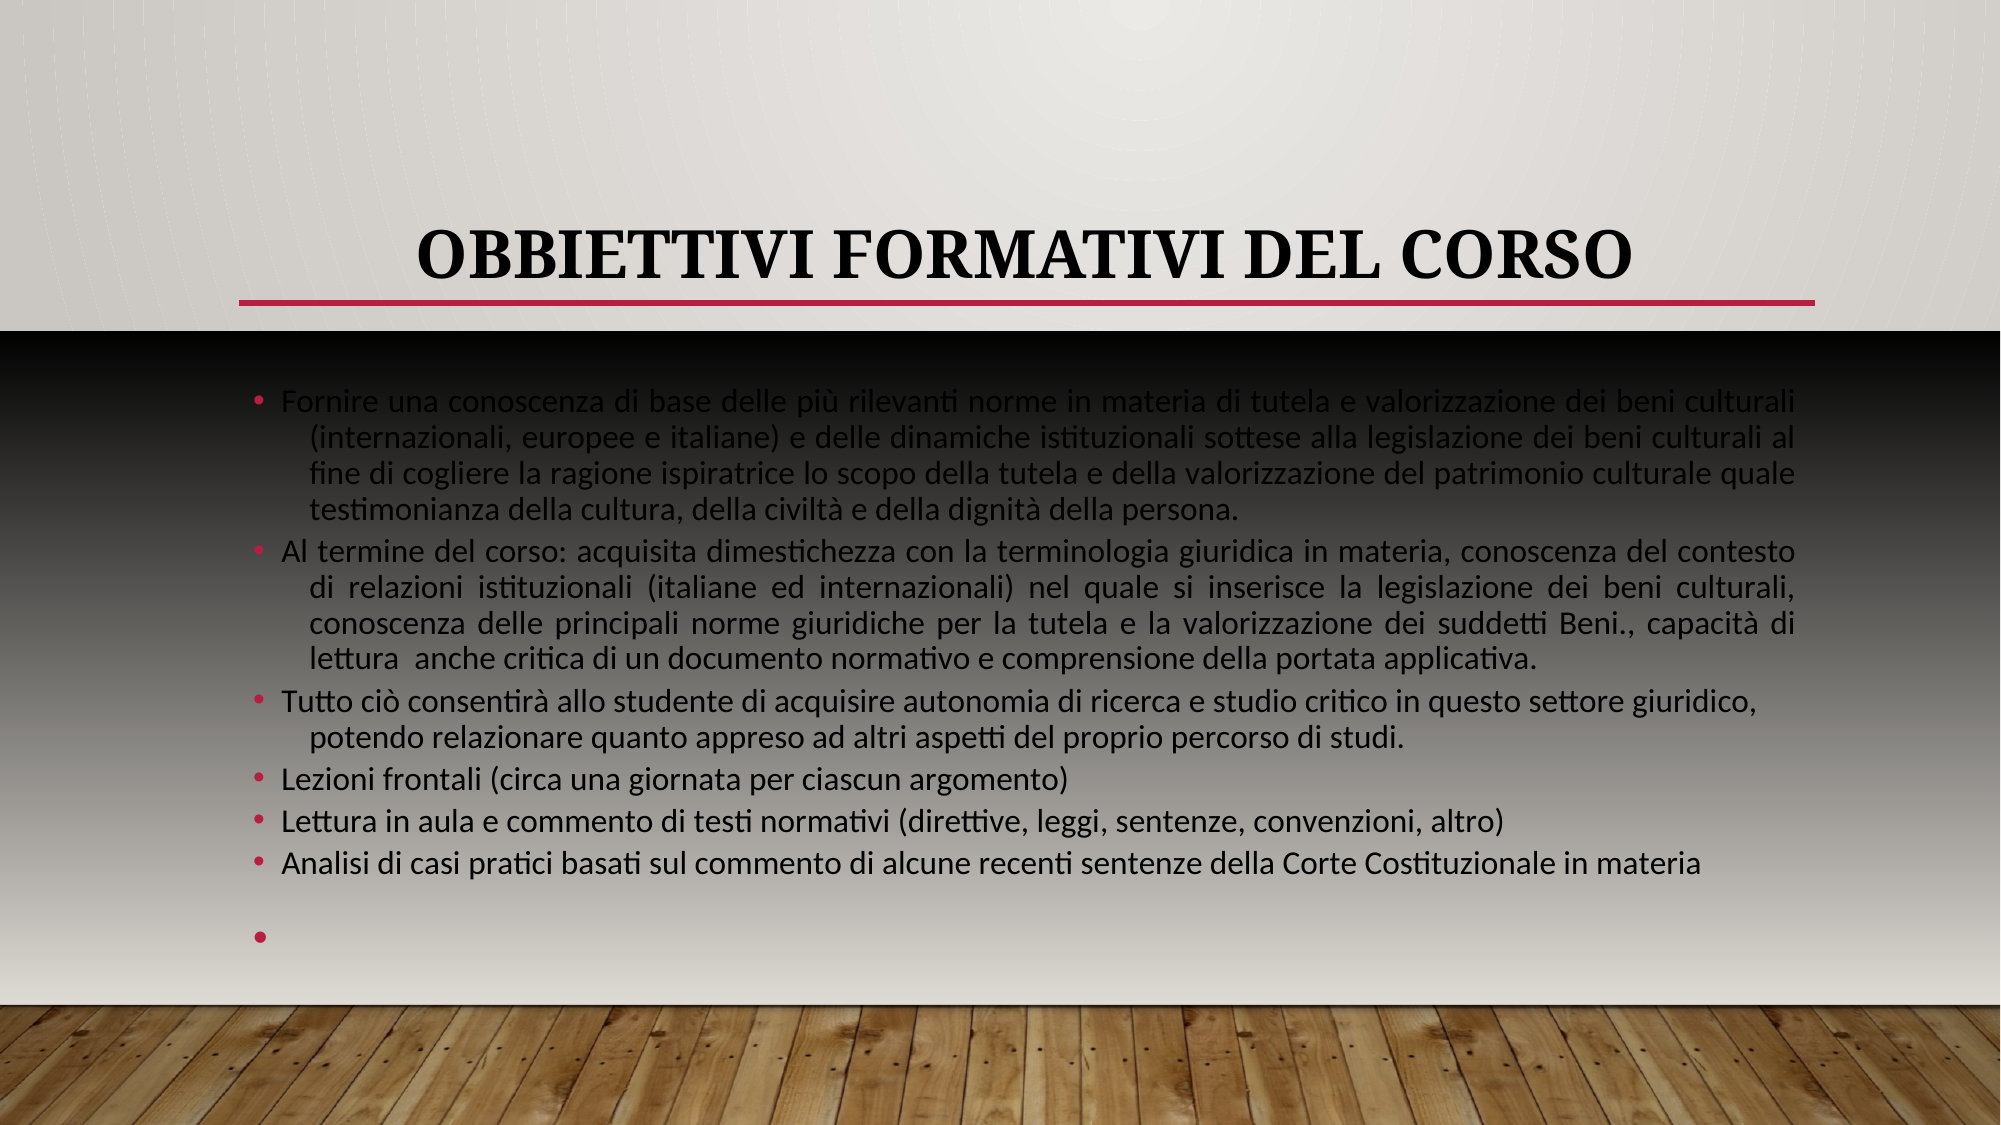

# Obbiettivi formativi del corso
Fornire una conoscenza di base delle più rilevanti norme in materia di tutela e valorizzazione dei beni culturali (internazionali, europee e italiane) e delle dinamiche istituzionali sottese alla legislazione dei beni culturali al fine di cogliere la ragione ispiratrice lo scopo della tutela e della valorizzazione del patrimonio culturale quale testimonianza della cultura, della civiltà e della dignità della persona.
Al termine del corso: acquisita dimestichezza con la terminologia giuridica in materia, conoscenza del contesto di relazioni istituzionali (italiane ed internazionali) nel quale si inserisce la legislazione dei beni culturali, conoscenza delle principali norme giuridiche per la tutela e la valorizzazione dei suddetti Beni., capacità di lettura anche critica di un documento normativo e comprensione della portata applicativa.
Tutto ciò consentirà allo studente di acquisire autonomia di ricerca e studio critico in questo settore giuridico, potendo relazionare quanto appreso ad altri aspetti del proprio percorso di studi.
Lezioni frontali (circa una giornata per ciascun argomento)
Lettura in aula e commento di testi normativi (direttive, leggi, sentenze, convenzioni, altro)
Analisi di casi pratici basati sul commento di alcune recenti sentenze della Corte Costituzionale in materia